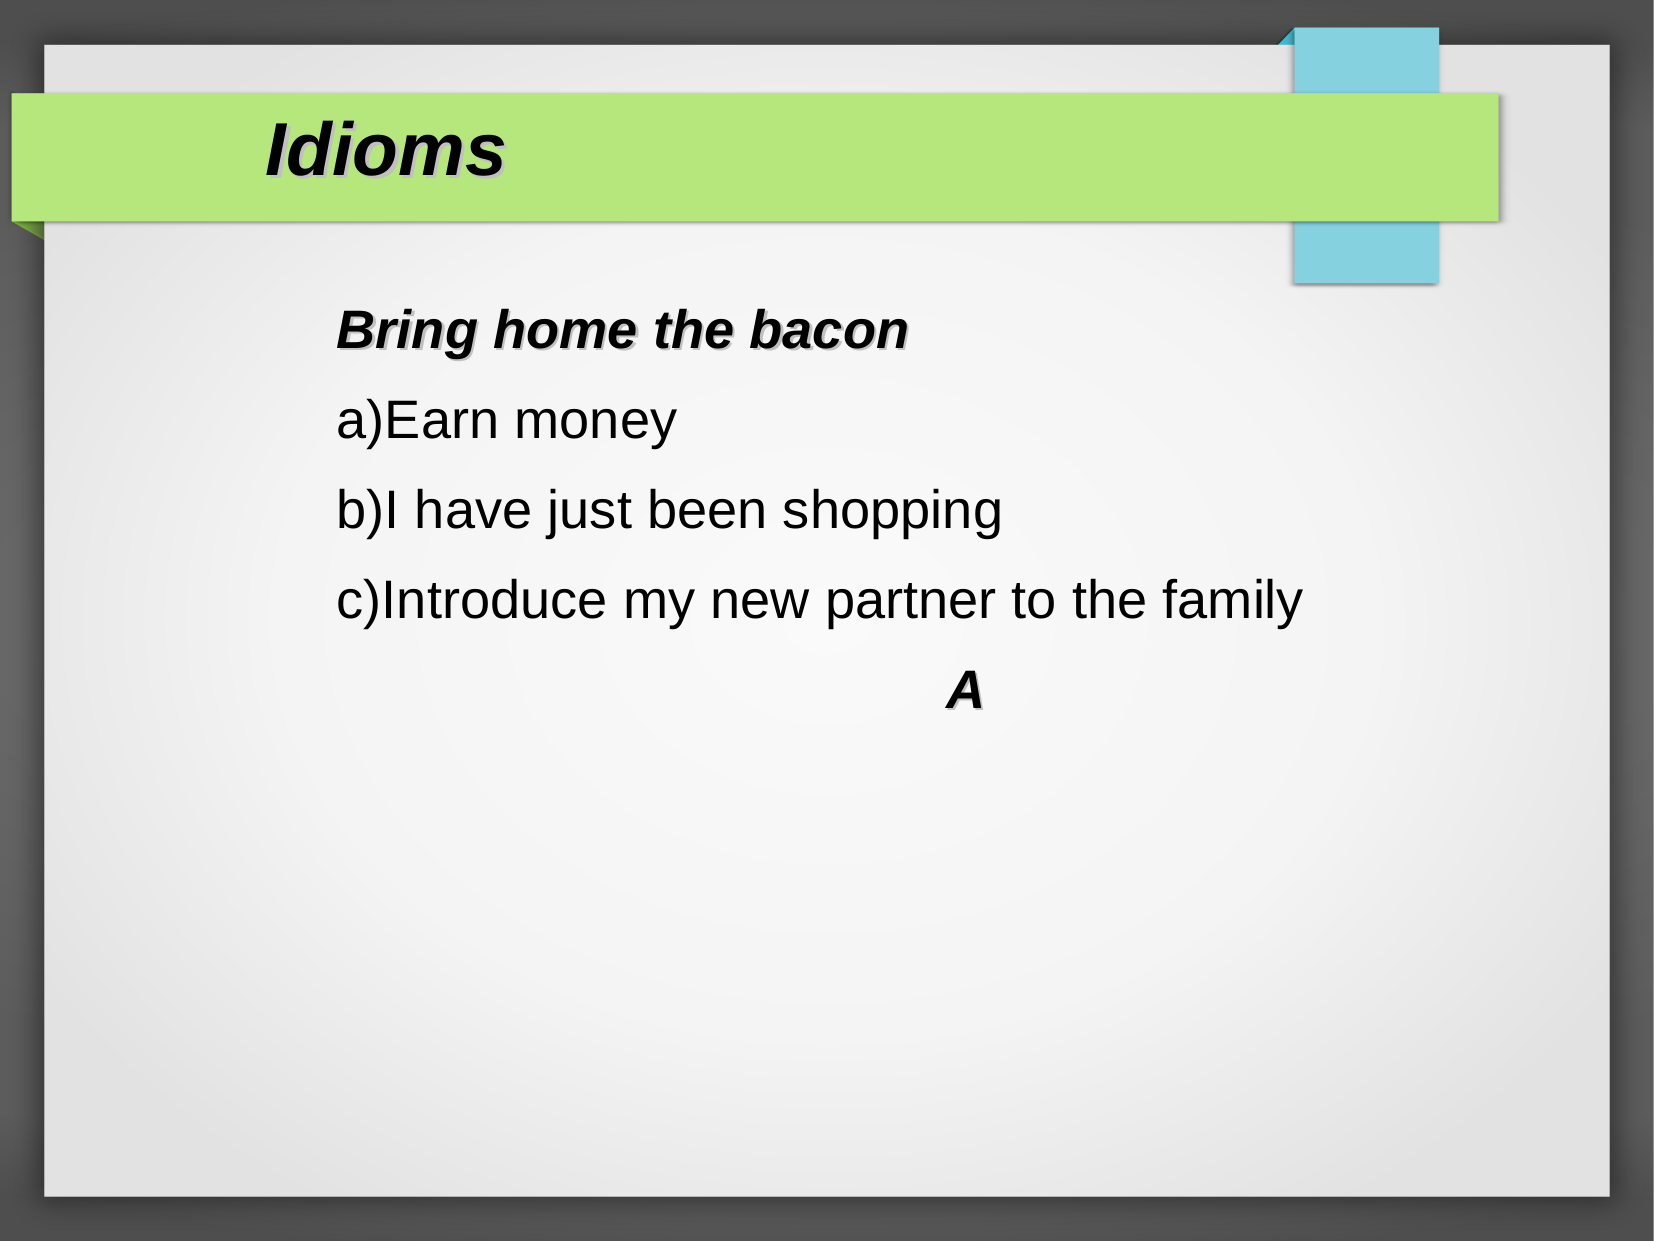

# Idioms
Bring home the bacon
a)Earn money
b)I have just been shopping
c)Introduce my new partner to the family
A